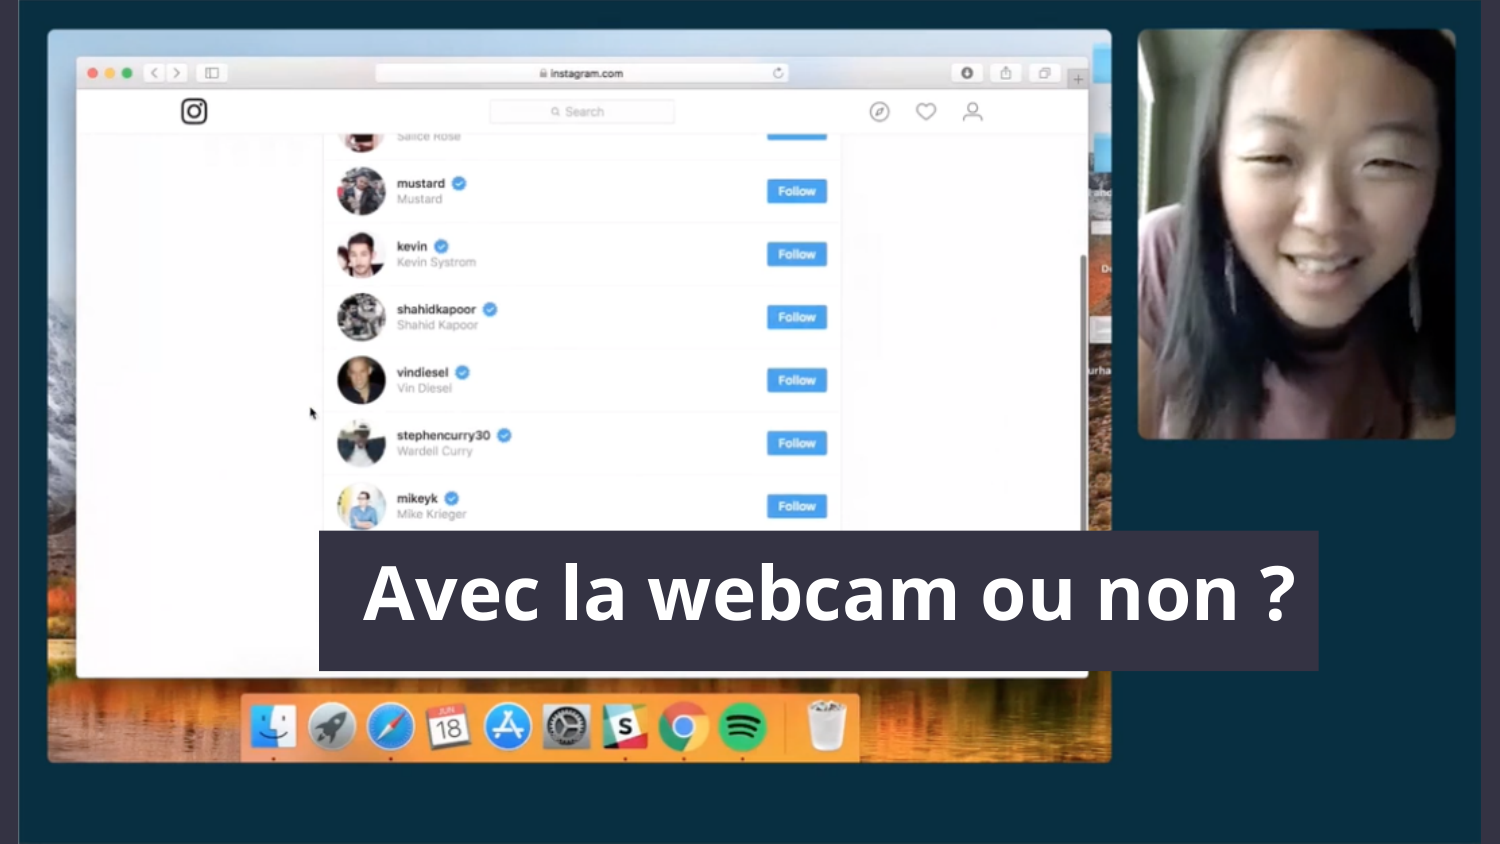

# Avec la webcam ou non ?